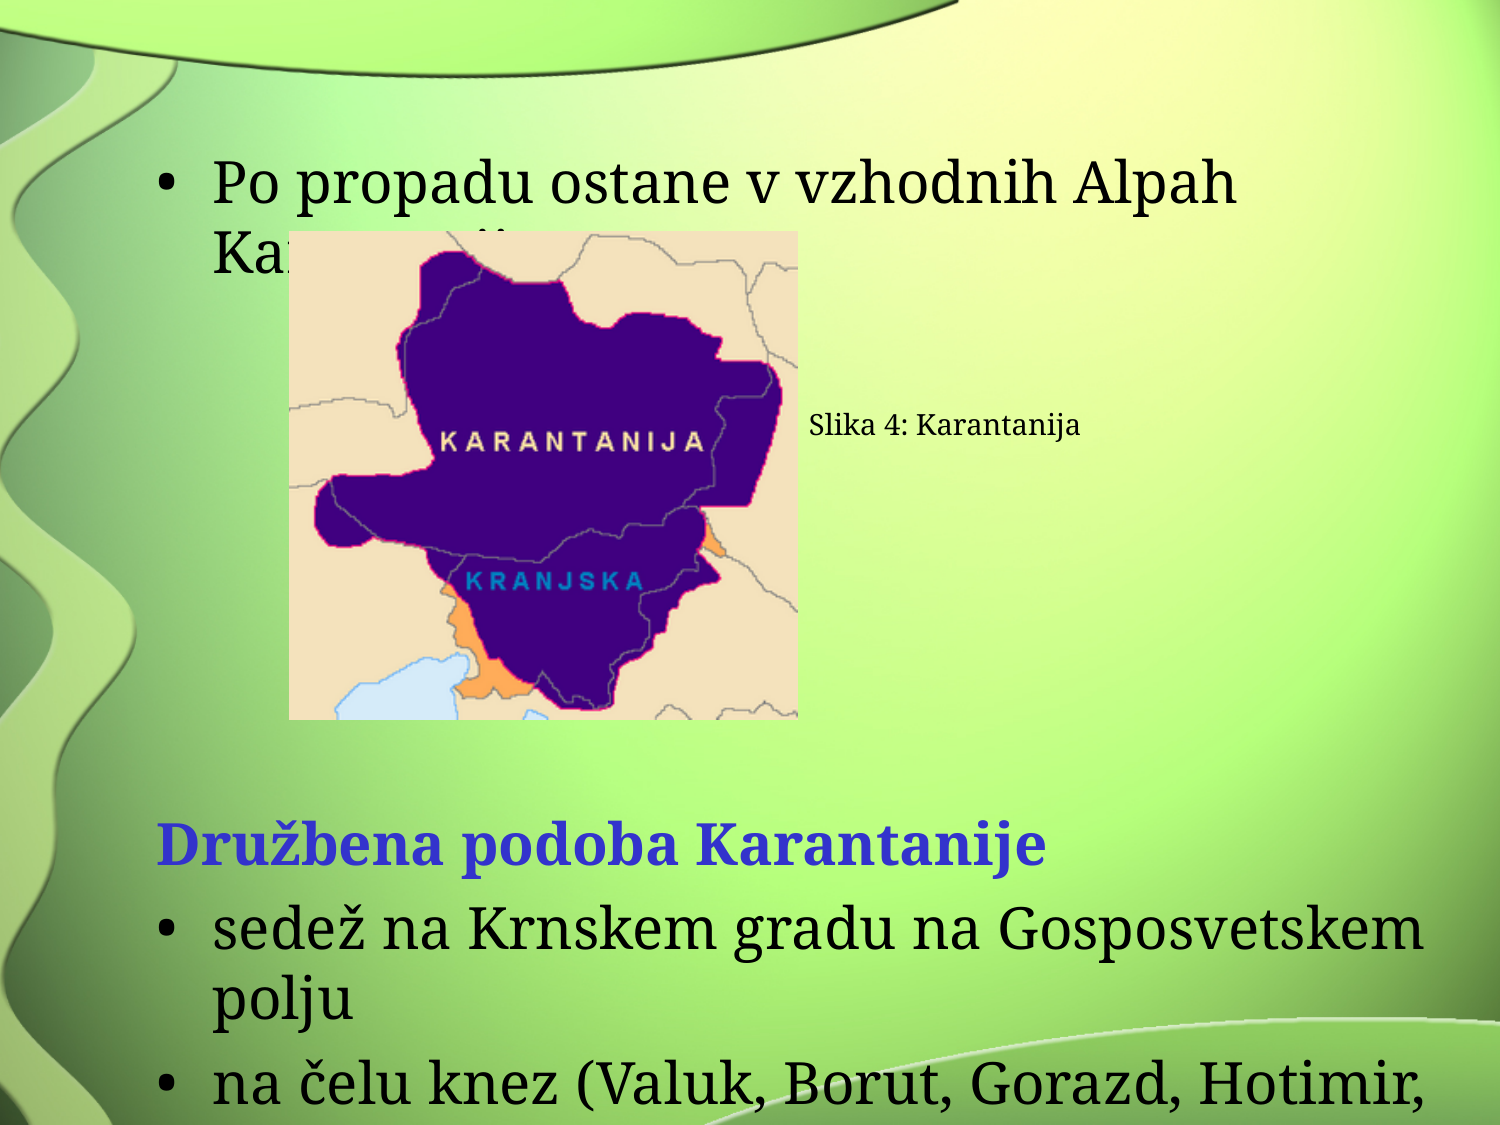

# Po propadu ostane v vzhodnih Alpah Karantanija.
Družbena podoba Karantanije
sedež na Krnskem gradu na Gosposvetskem polju
na čelu knez (Valuk, Borut, Gorazd, Hotimir, Valtunk)‏
Slika 4: Karantanija